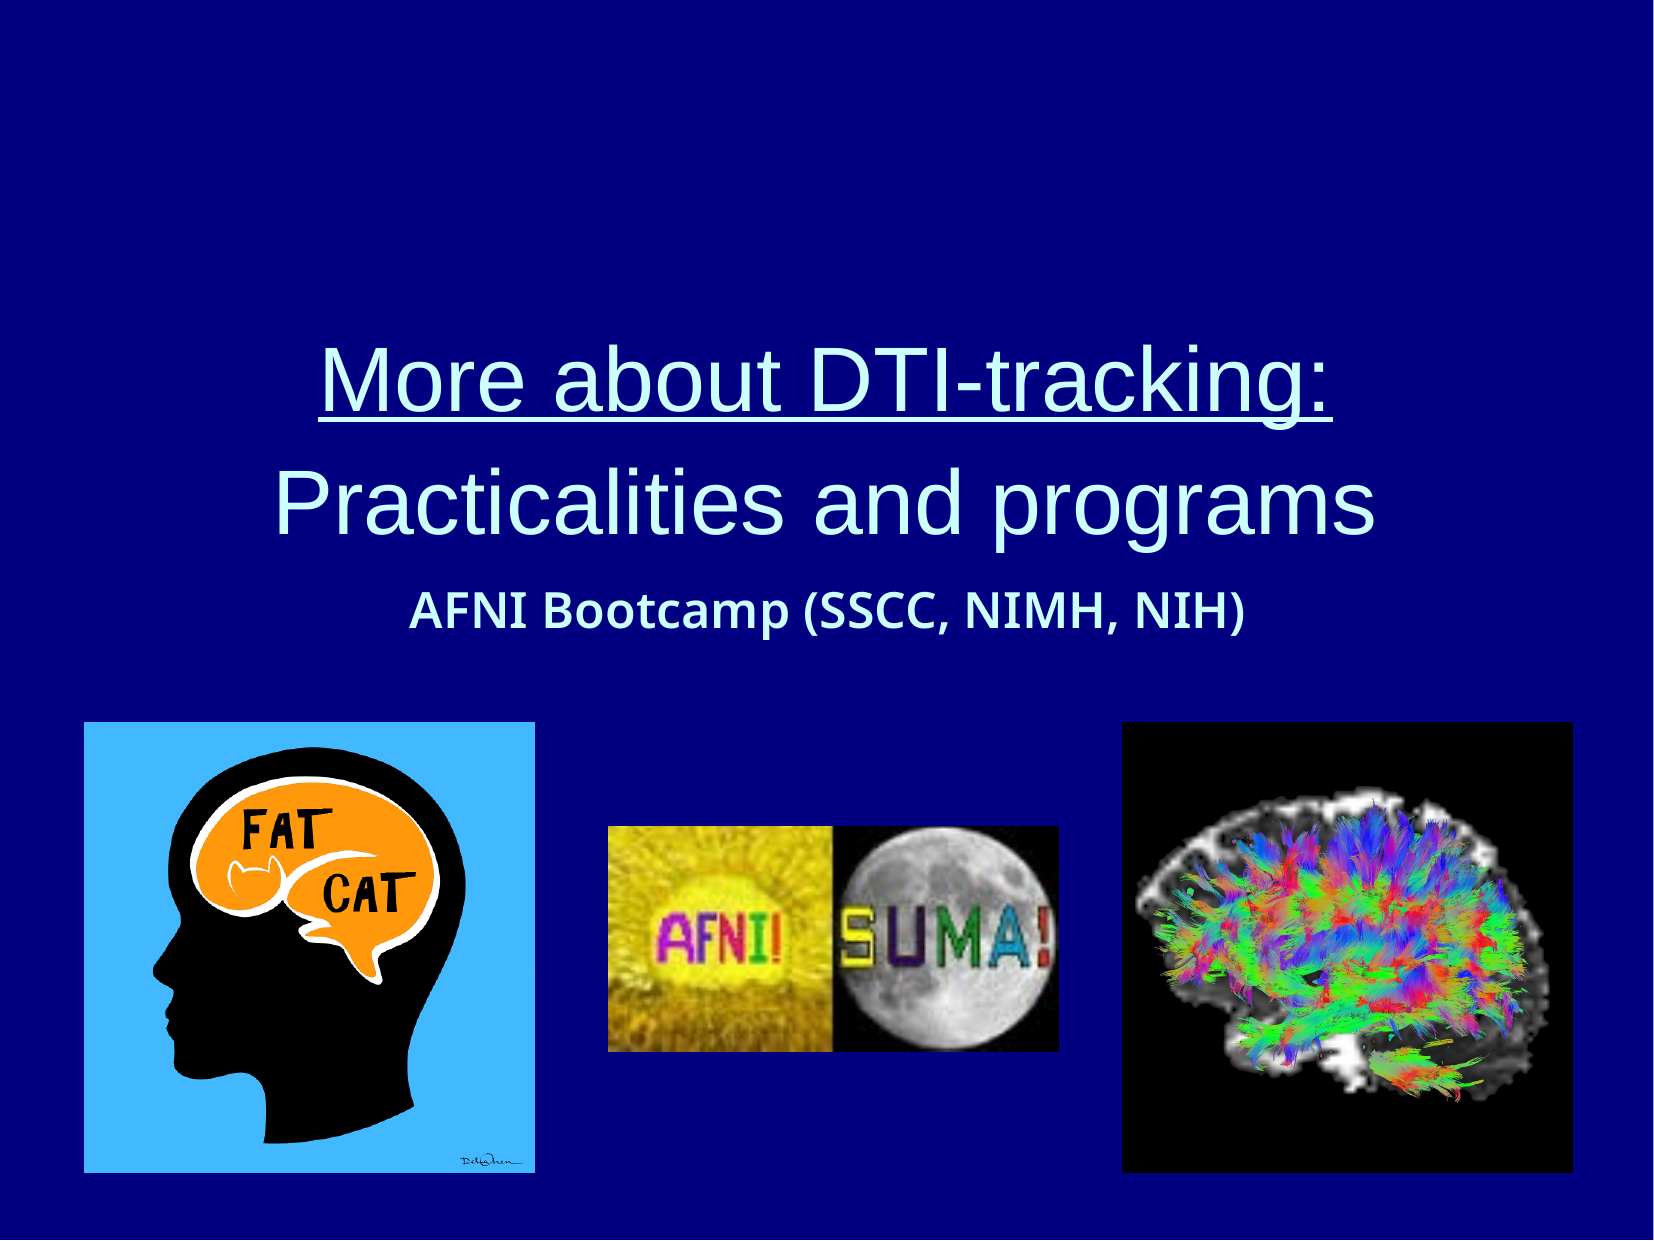

# More about DTI-tracking: Practicalities and programs
AFNI Bootcamp (SSCC, NIMH, NIH)